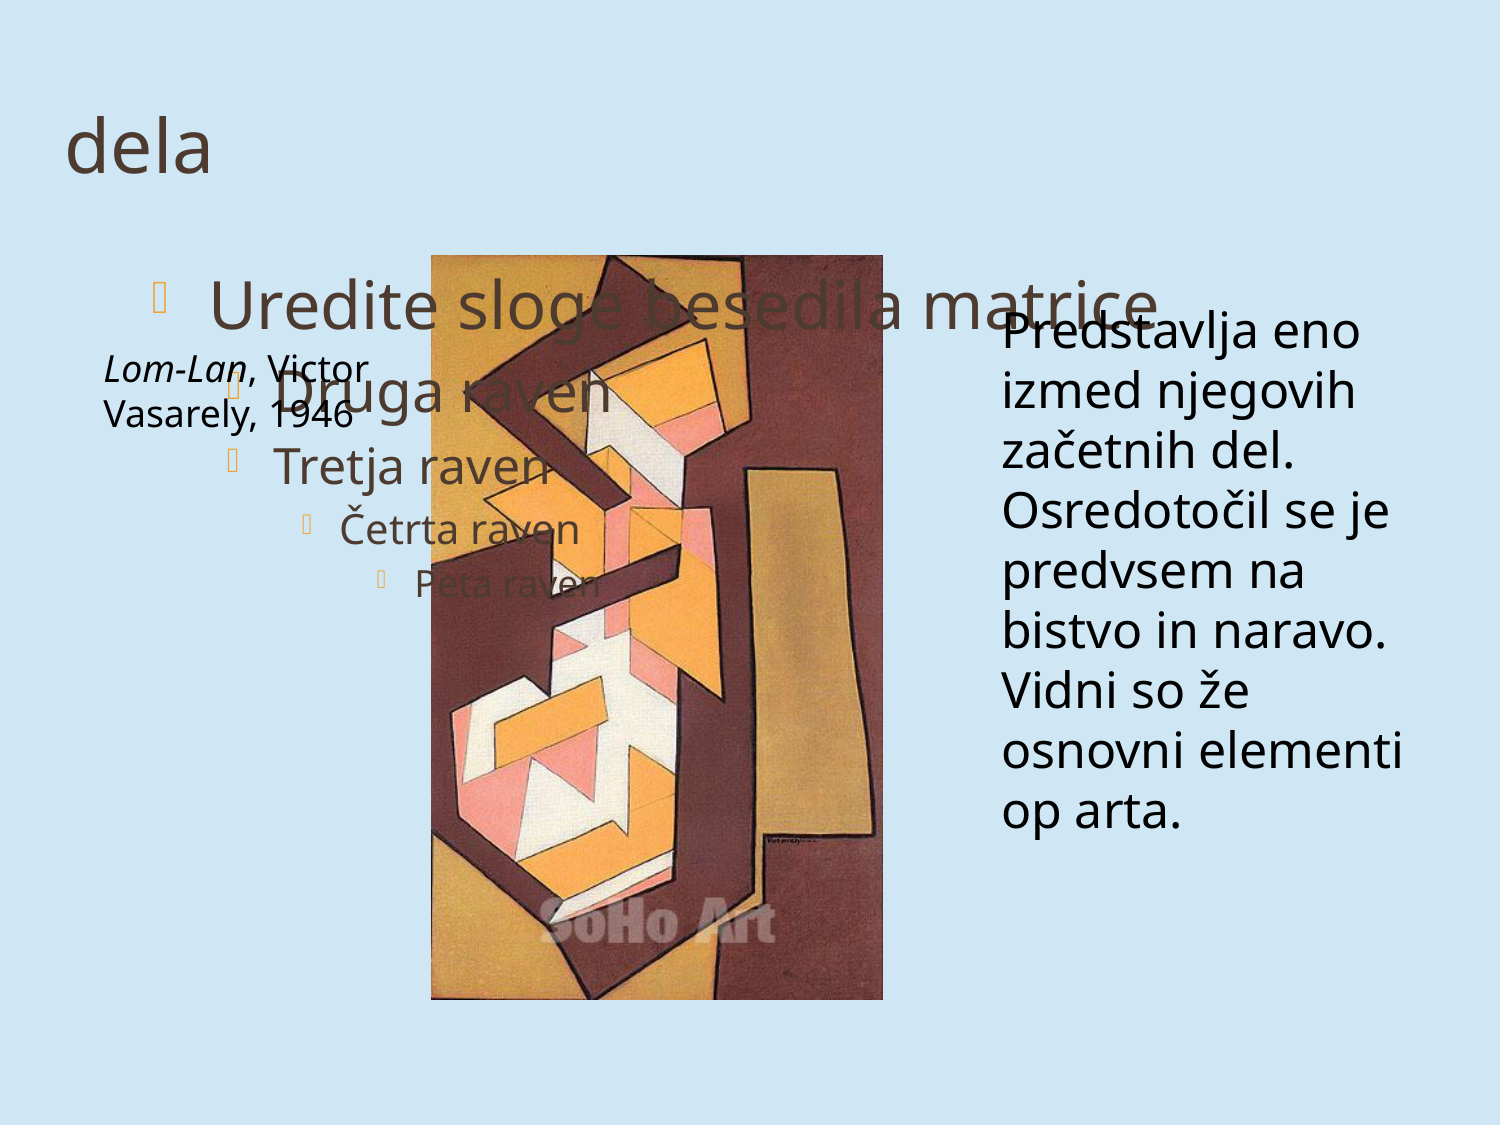

# dela
Uredite sloge besedila matrice
Druga raven
Tretja raven
Četrta raven
Peta raven
Predstavlja eno izmed njegovih začetnih del. Osredotočil se je predvsem na bistvo in naravo. Vidni so že osnovni elementi op arta.
Lom-Lan, Victor Vasarely, 1946